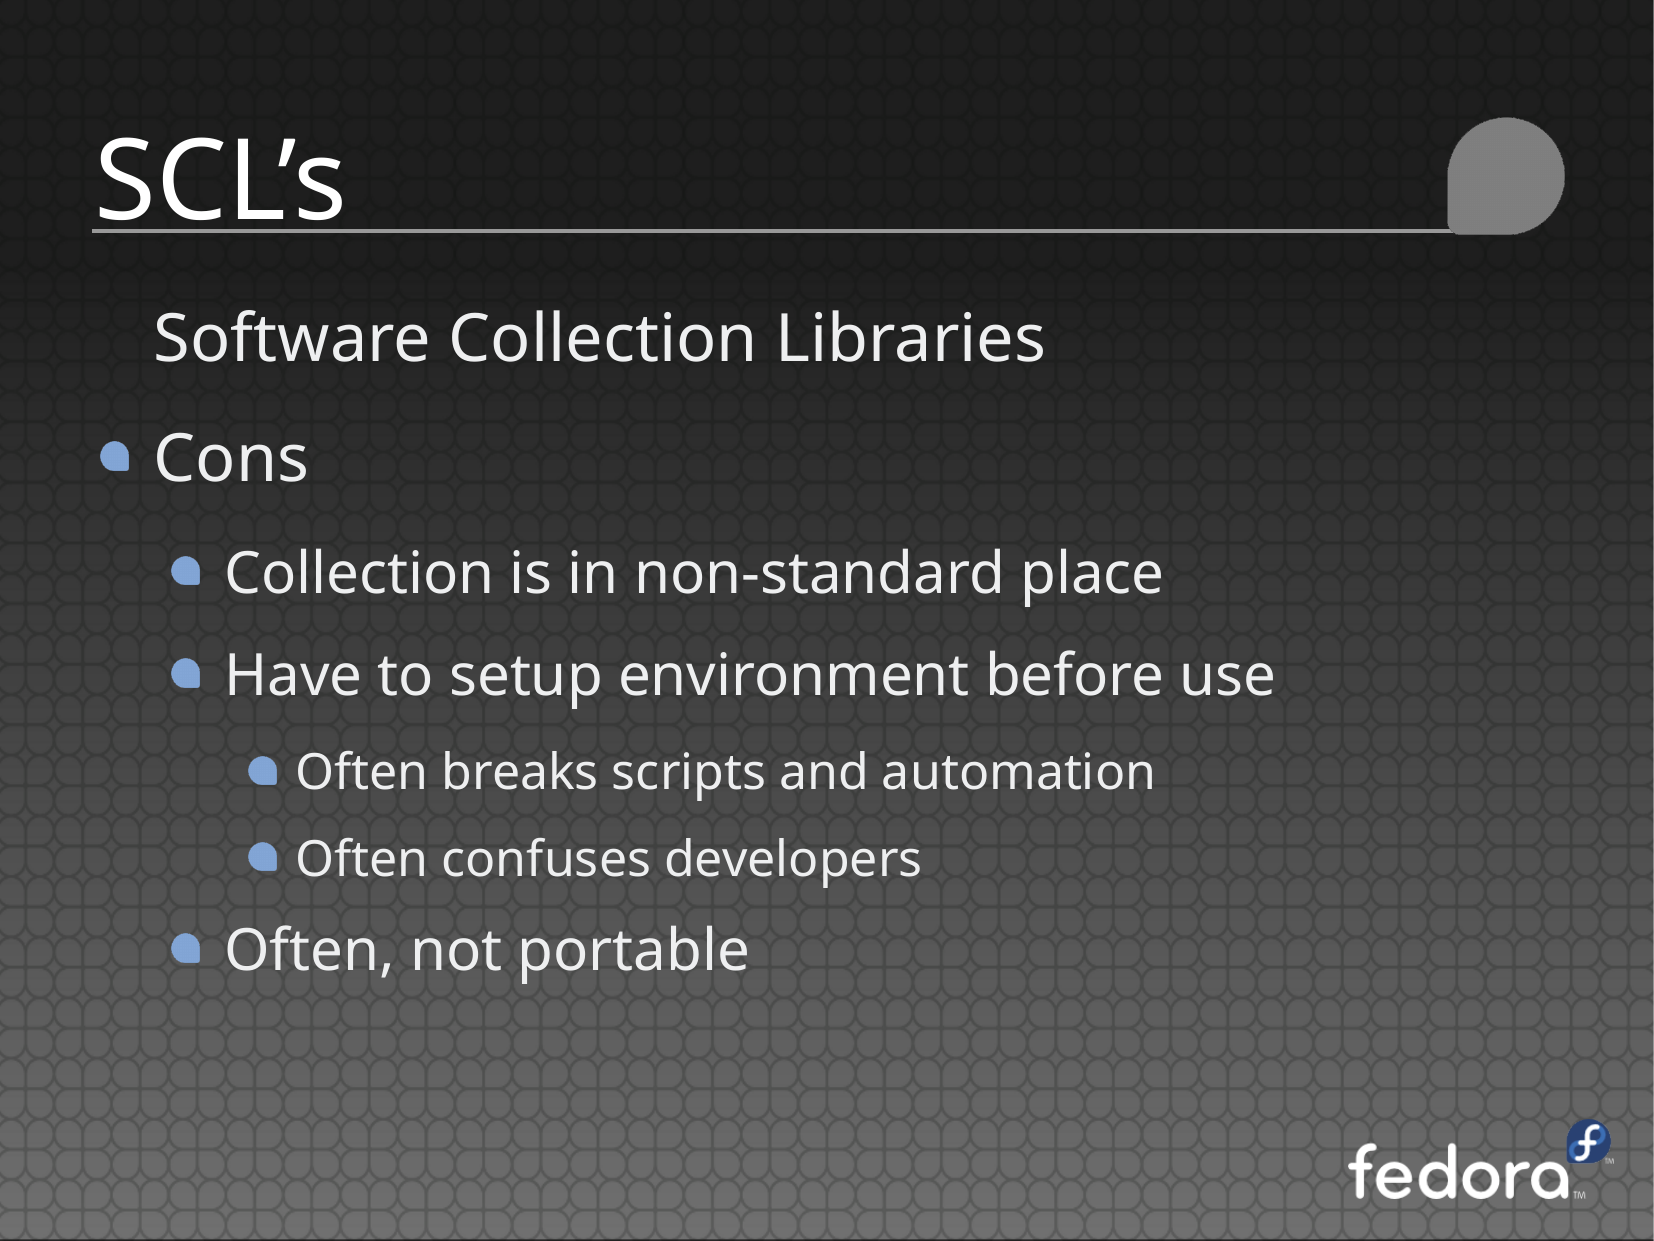

SCL’s
# Software Collection Libraries
Cons
Collection is in non-standard place
Have to setup environment before use
Often breaks scripts and automation
Often confuses developers
Often, not portable